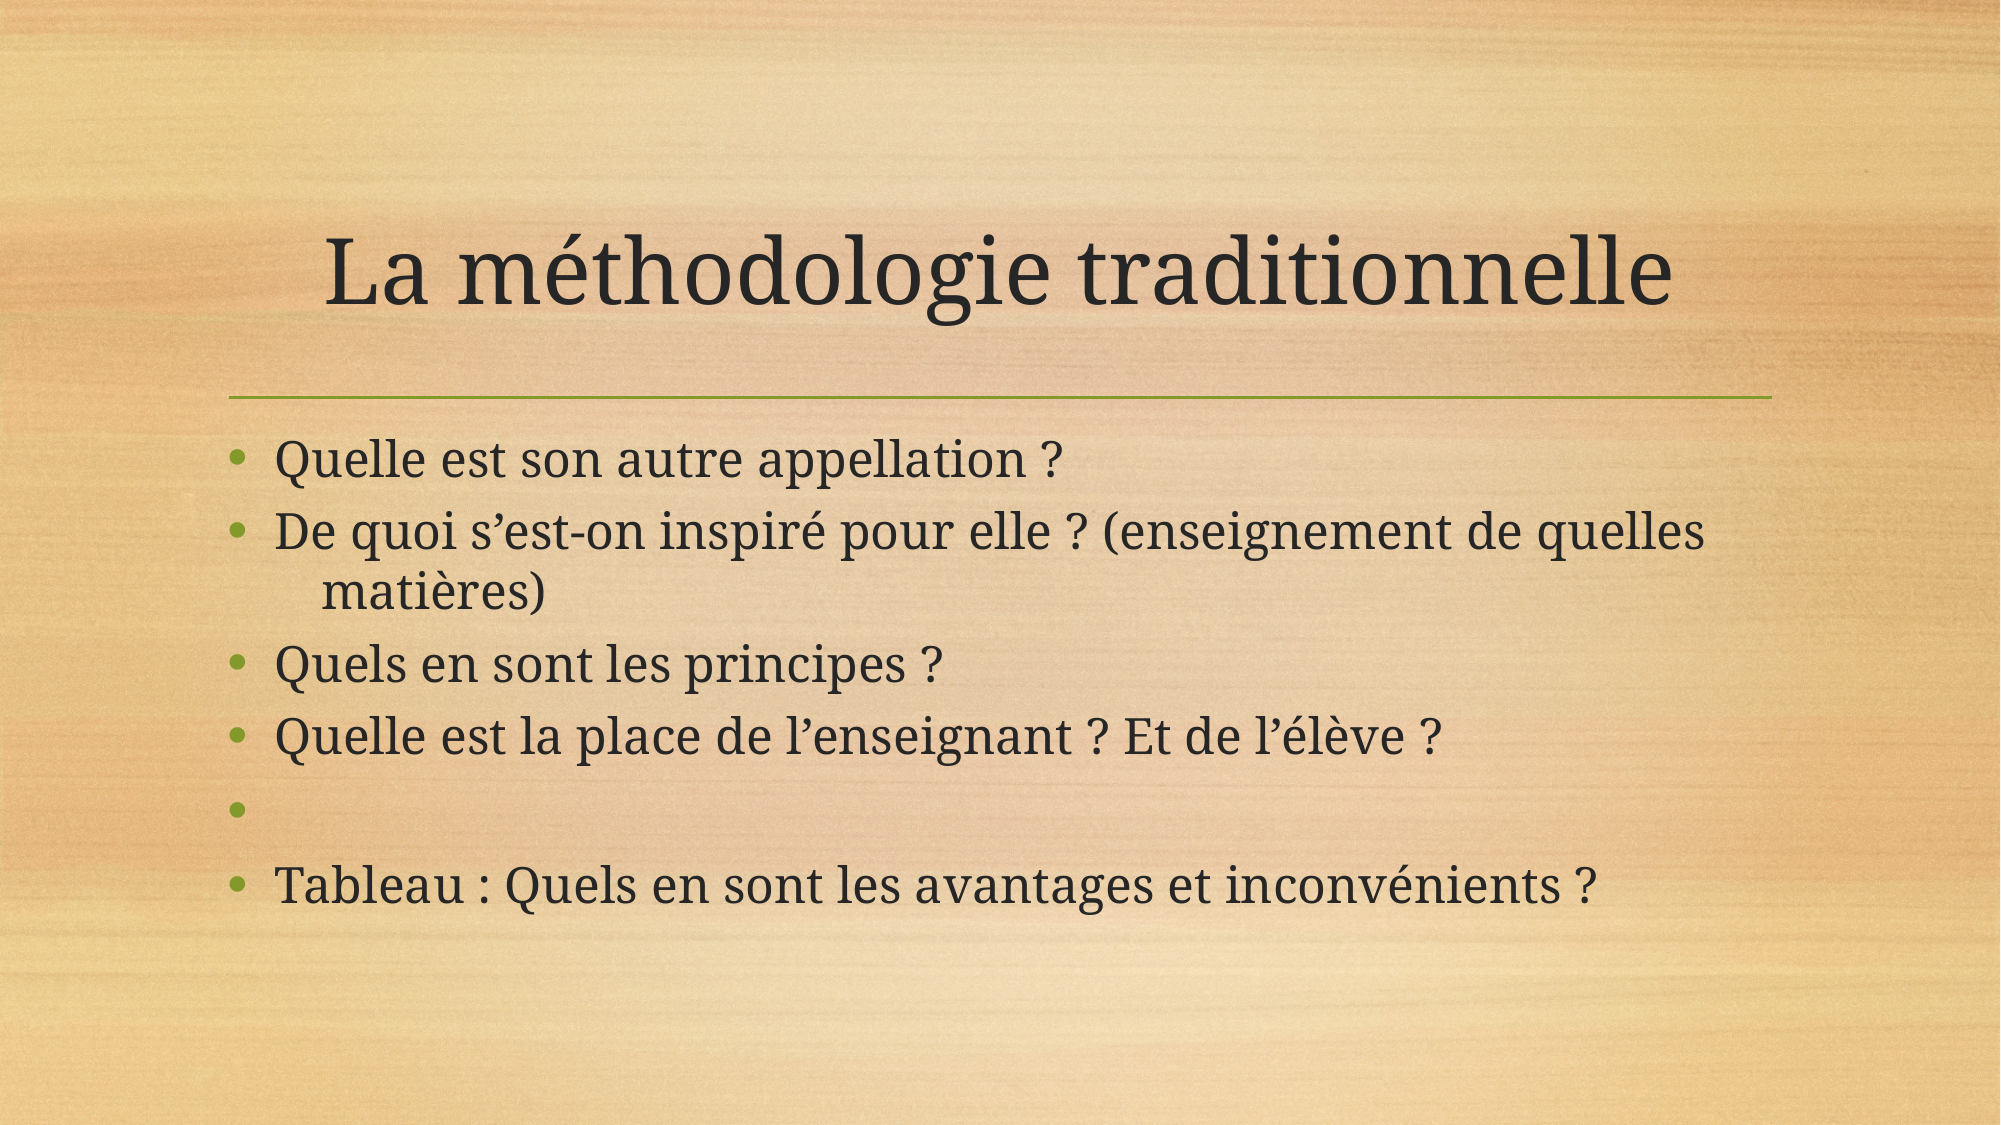

# La méthodologie traditionnelle
Quelle est son autre appellation ?
De quoi s’est-on inspiré pour elle ? (enseignement de quelles matières)
Quels en sont les principes ?
Quelle est la place de l’enseignant ? Et de l’élève ?
Tableau : Quels en sont les avantages et inconvénients ?